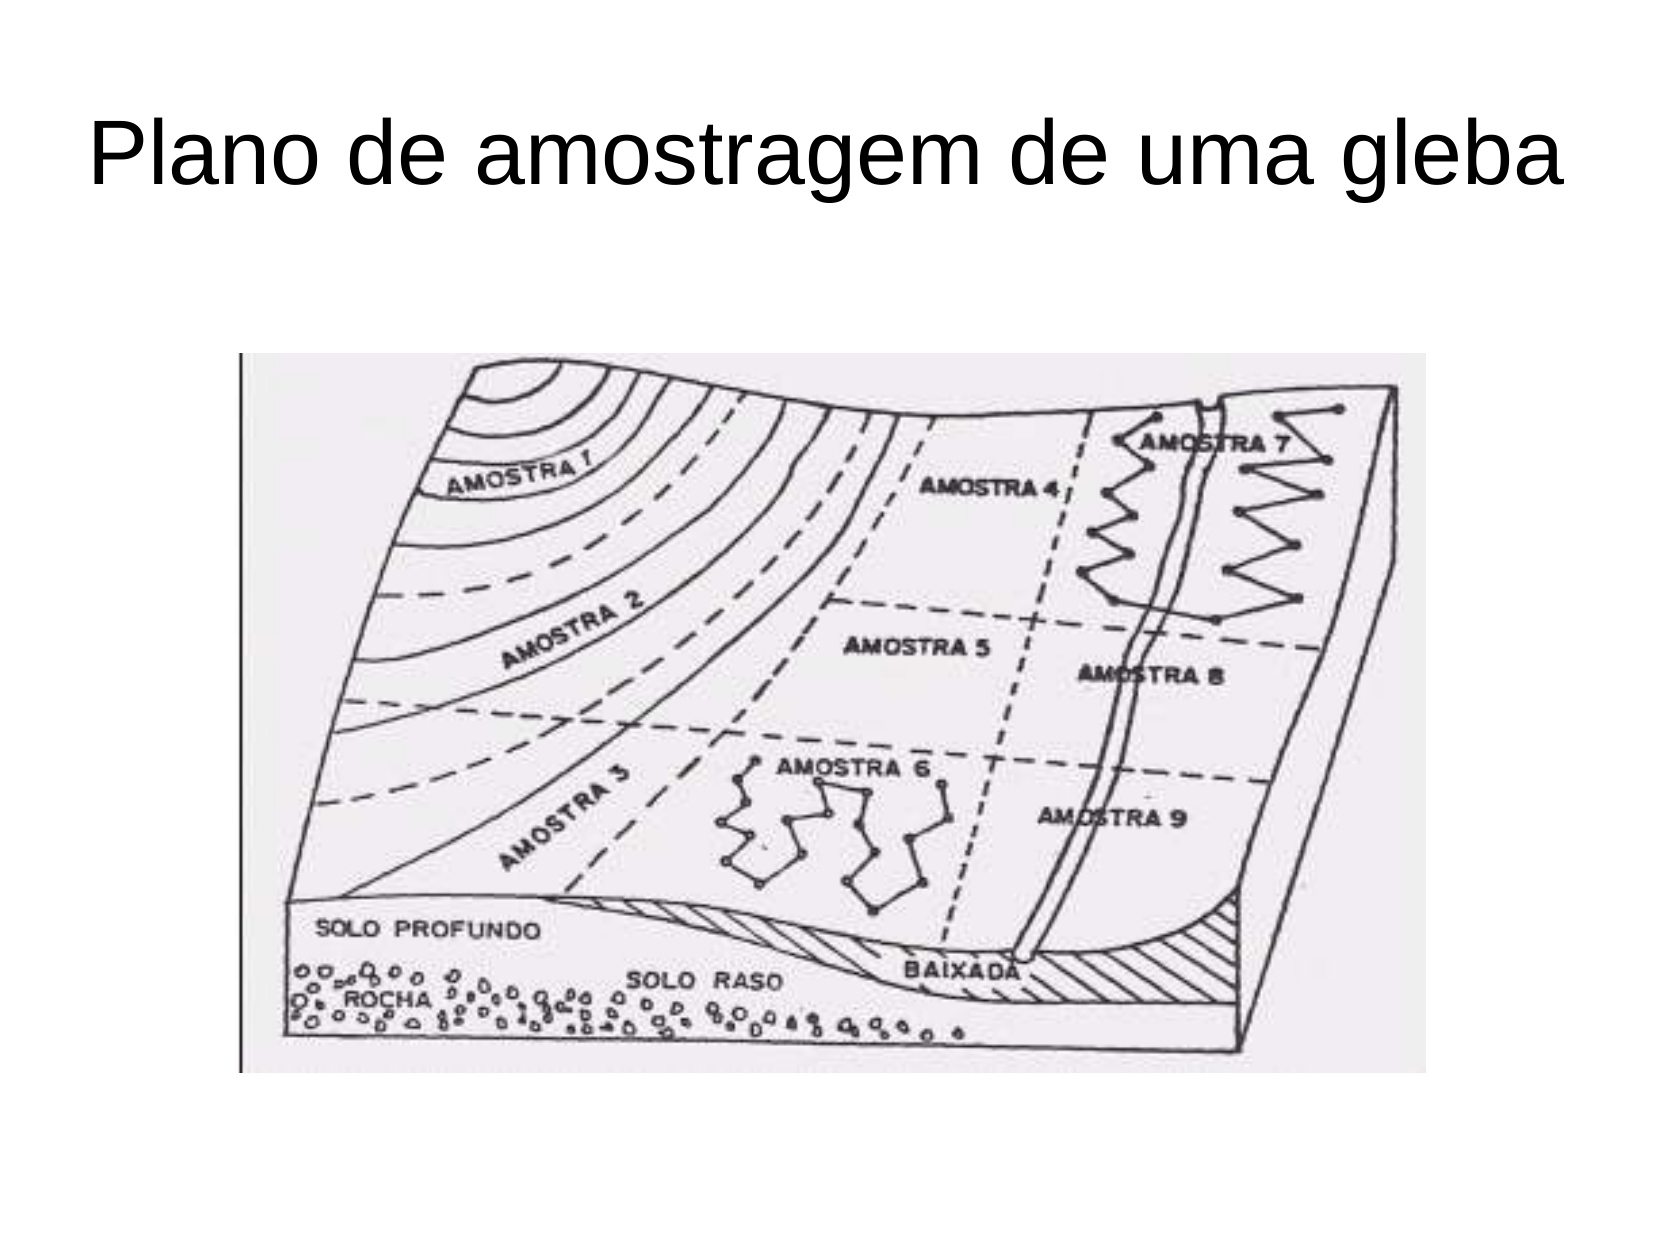

# Plano de amostragem de uma gleba